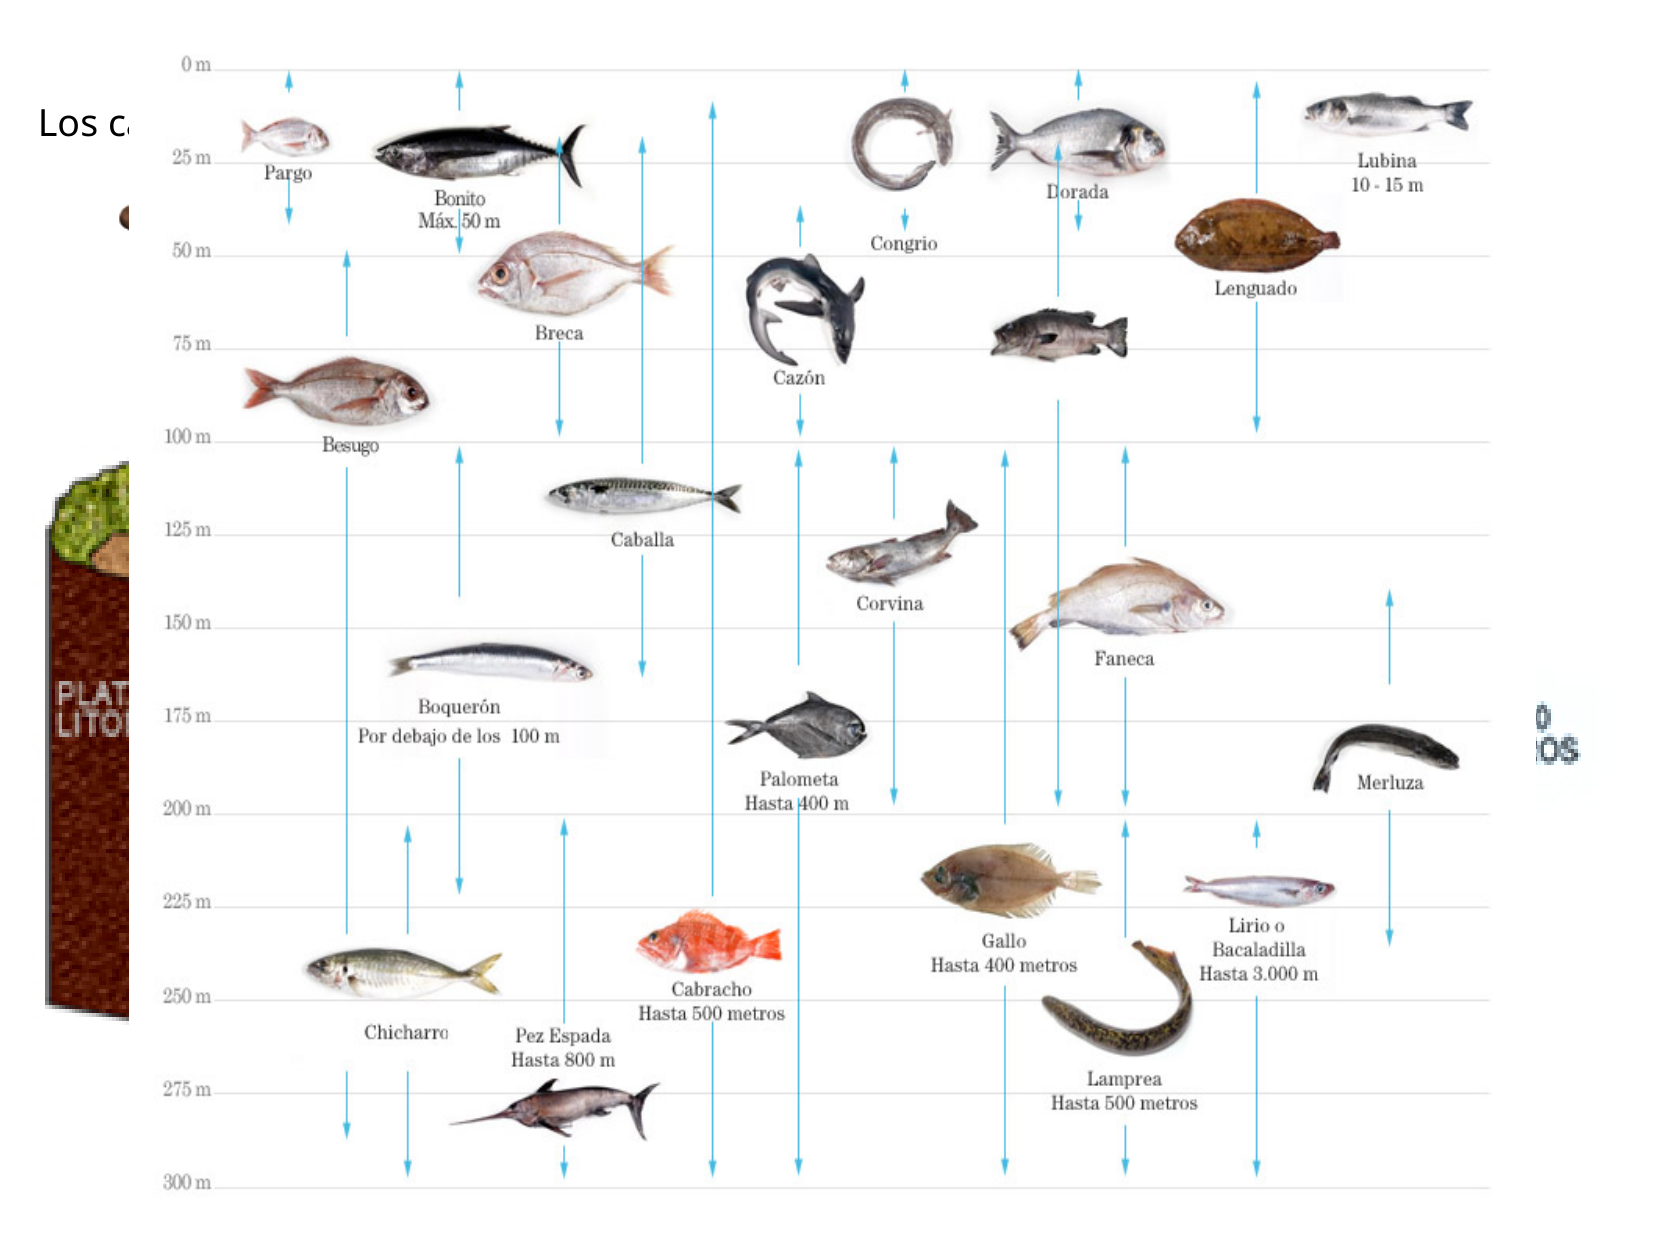

¿Donde se pesca?
Los caladeros: Zonas de concentración de peces
Las plataformas continentales